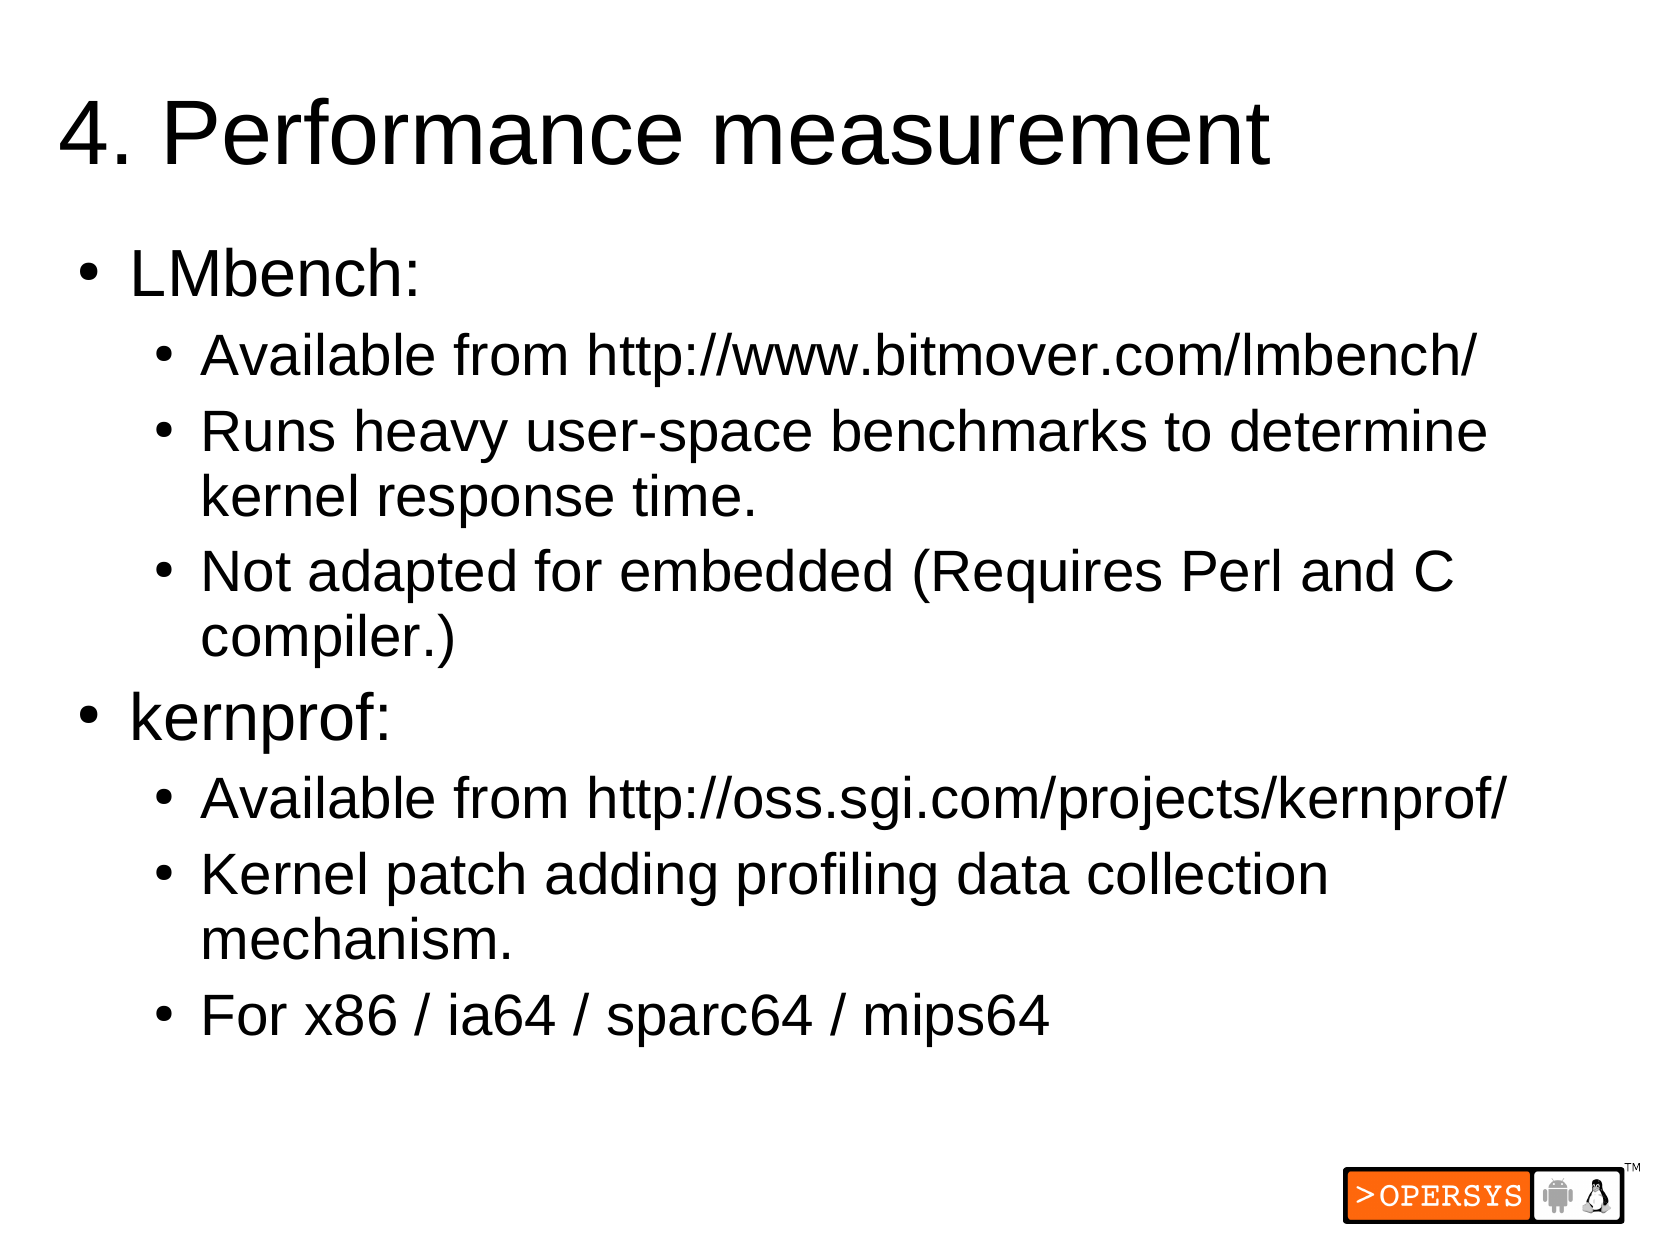

# 4. Performance measurement
LMbench:
Available from http://www.bitmover.com/lmbench/
Runs heavy user-space benchmarks to determine kernel response time.
Not adapted for embedded (Requires Perl and C compiler.)
kernprof:
Available from http://oss.sgi.com/projects/kernprof/
Kernel patch adding profiling data collection mechanism.
For x86 / ia64 / sparc64 / mips64